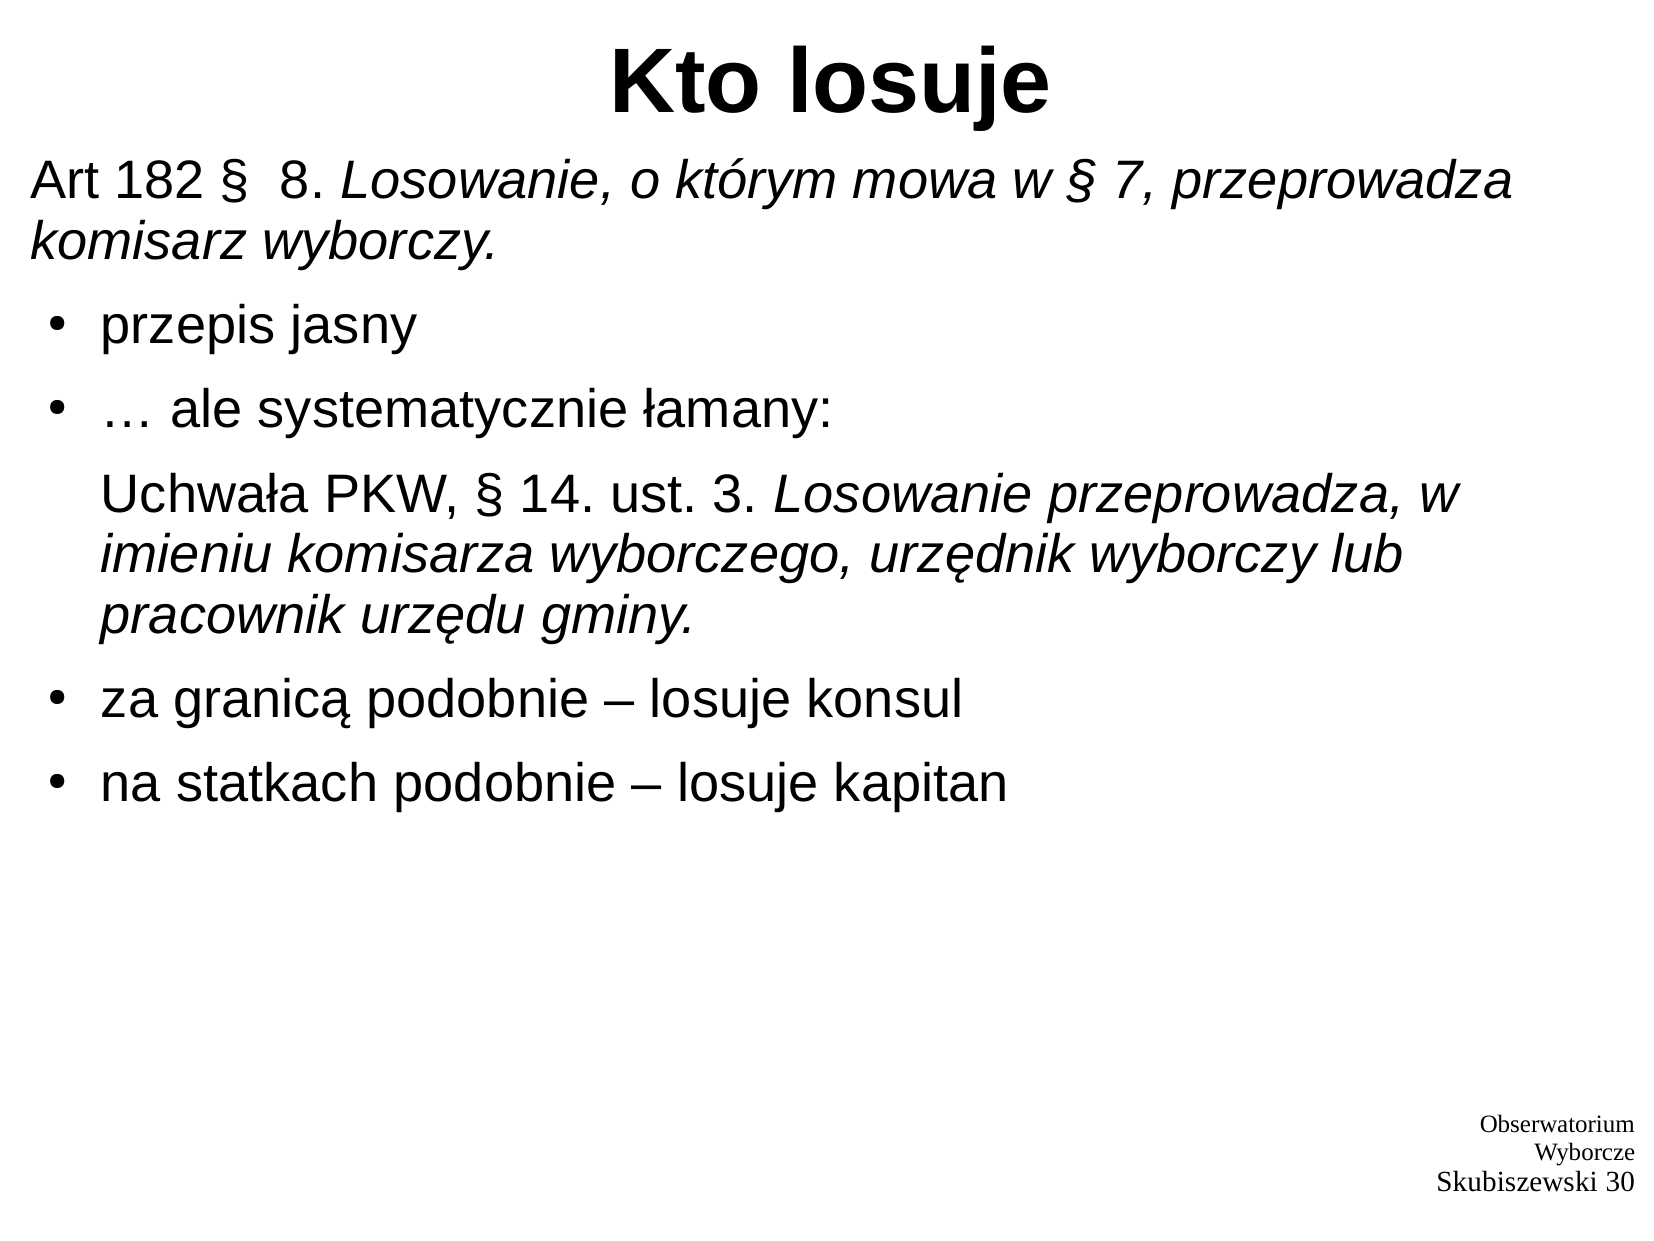

# Kto losuje
Art 182 § 8. Losowanie, o którym mowa w § 7, przeprowadza komisarz wyborczy.
przepis jasny
… ale systematycznie łamany:
Uchwała PKW, § 14. ust. 3. Losowanie przeprowadza, w imieniu komisarza wyborczego, urzędnik wyborczy lub pracownik urzędu gminy.
za granicą podobnie – losuje konsul
na statkach podobnie – losuje kapitan
30